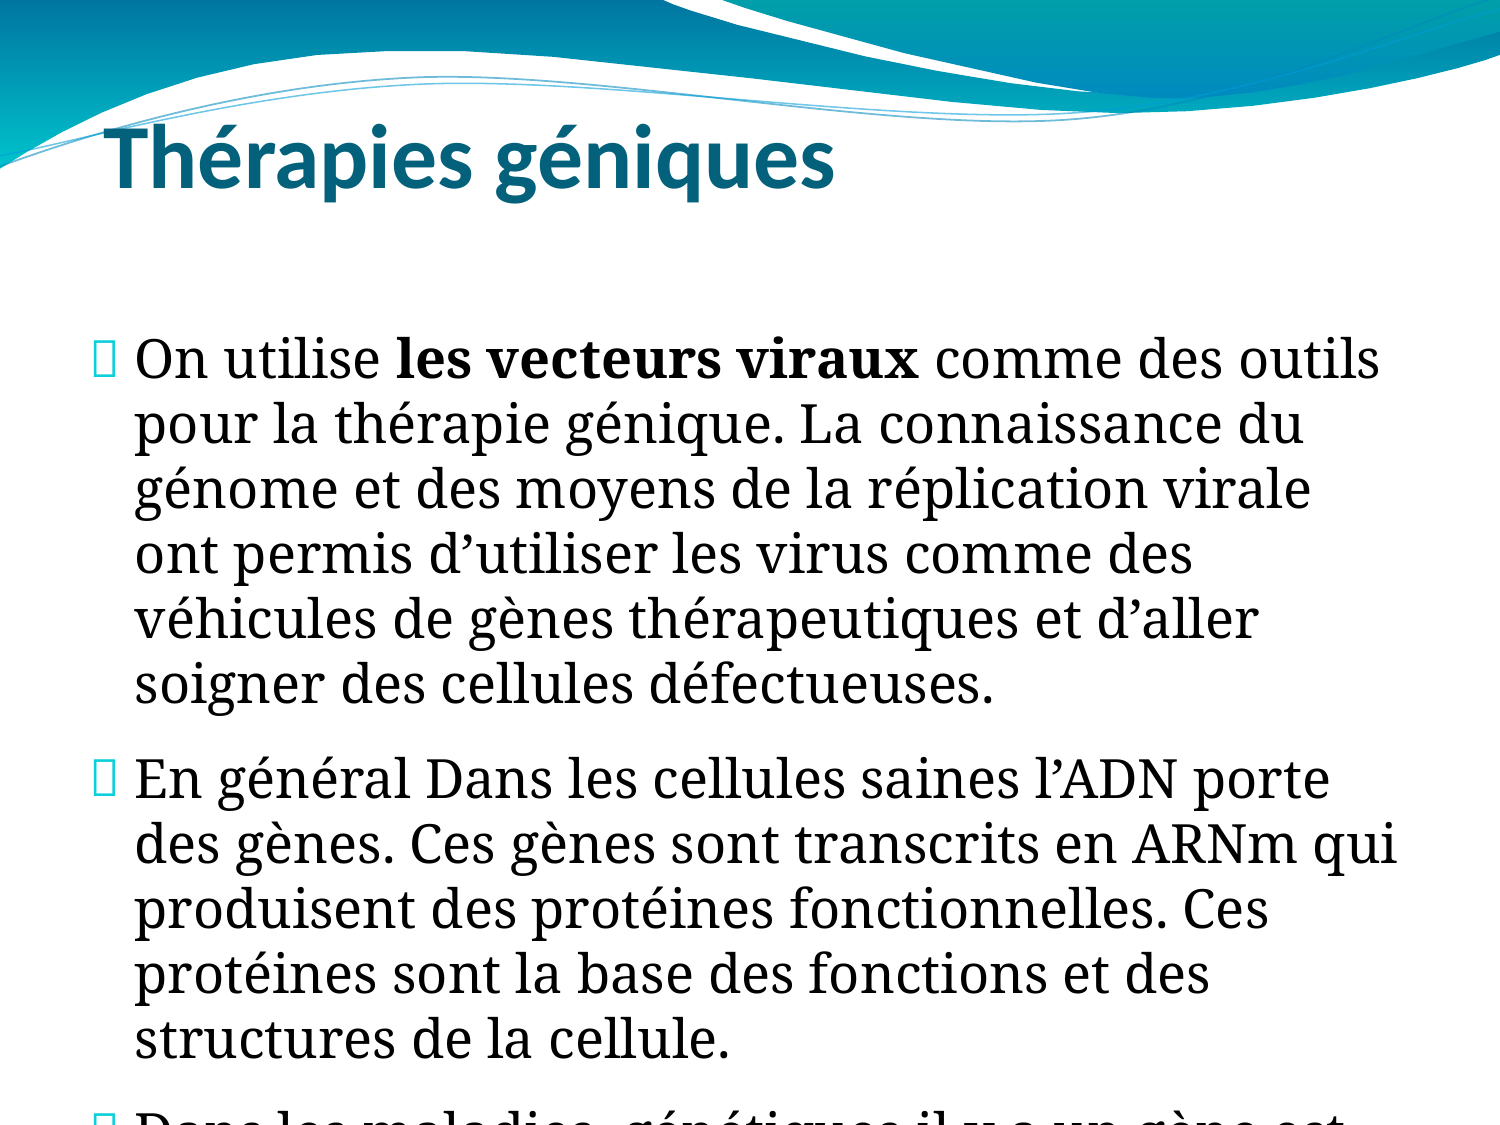

# Thérapies géniques
On utilise les vecteurs viraux comme des outils pour la thérapie génique. La connaissance du génome et des moyens de la réplication virale ont permis d’utiliser les virus comme des véhicules de gènes thérapeutiques et d’aller soigner des cellules défectueuses.
En général Dans les cellules saines l’ADN porte des gènes. Ces gènes sont transcrits en ARNm qui produisent des protéines fonctionnelles. Ces protéines sont la base des fonctions et des structures de la cellule.
Dans les maladies génétiques il y a un gène est défectueux qui code pour une protéine qui n’exerce pas sa fonction, c’est la base de la maladie génétique.
L’idée est d’utiliser des virus évolués comme moyen de transfert des gènes exceptionnels . En général les virus transfèrent leurs gènes mais ici ils introduisent un gène thérapeutique dans la cellule malade. Ce gène thérapeutique remplace le gène défectueux et produit une protéine thérapeutique avec la bonne fonction.